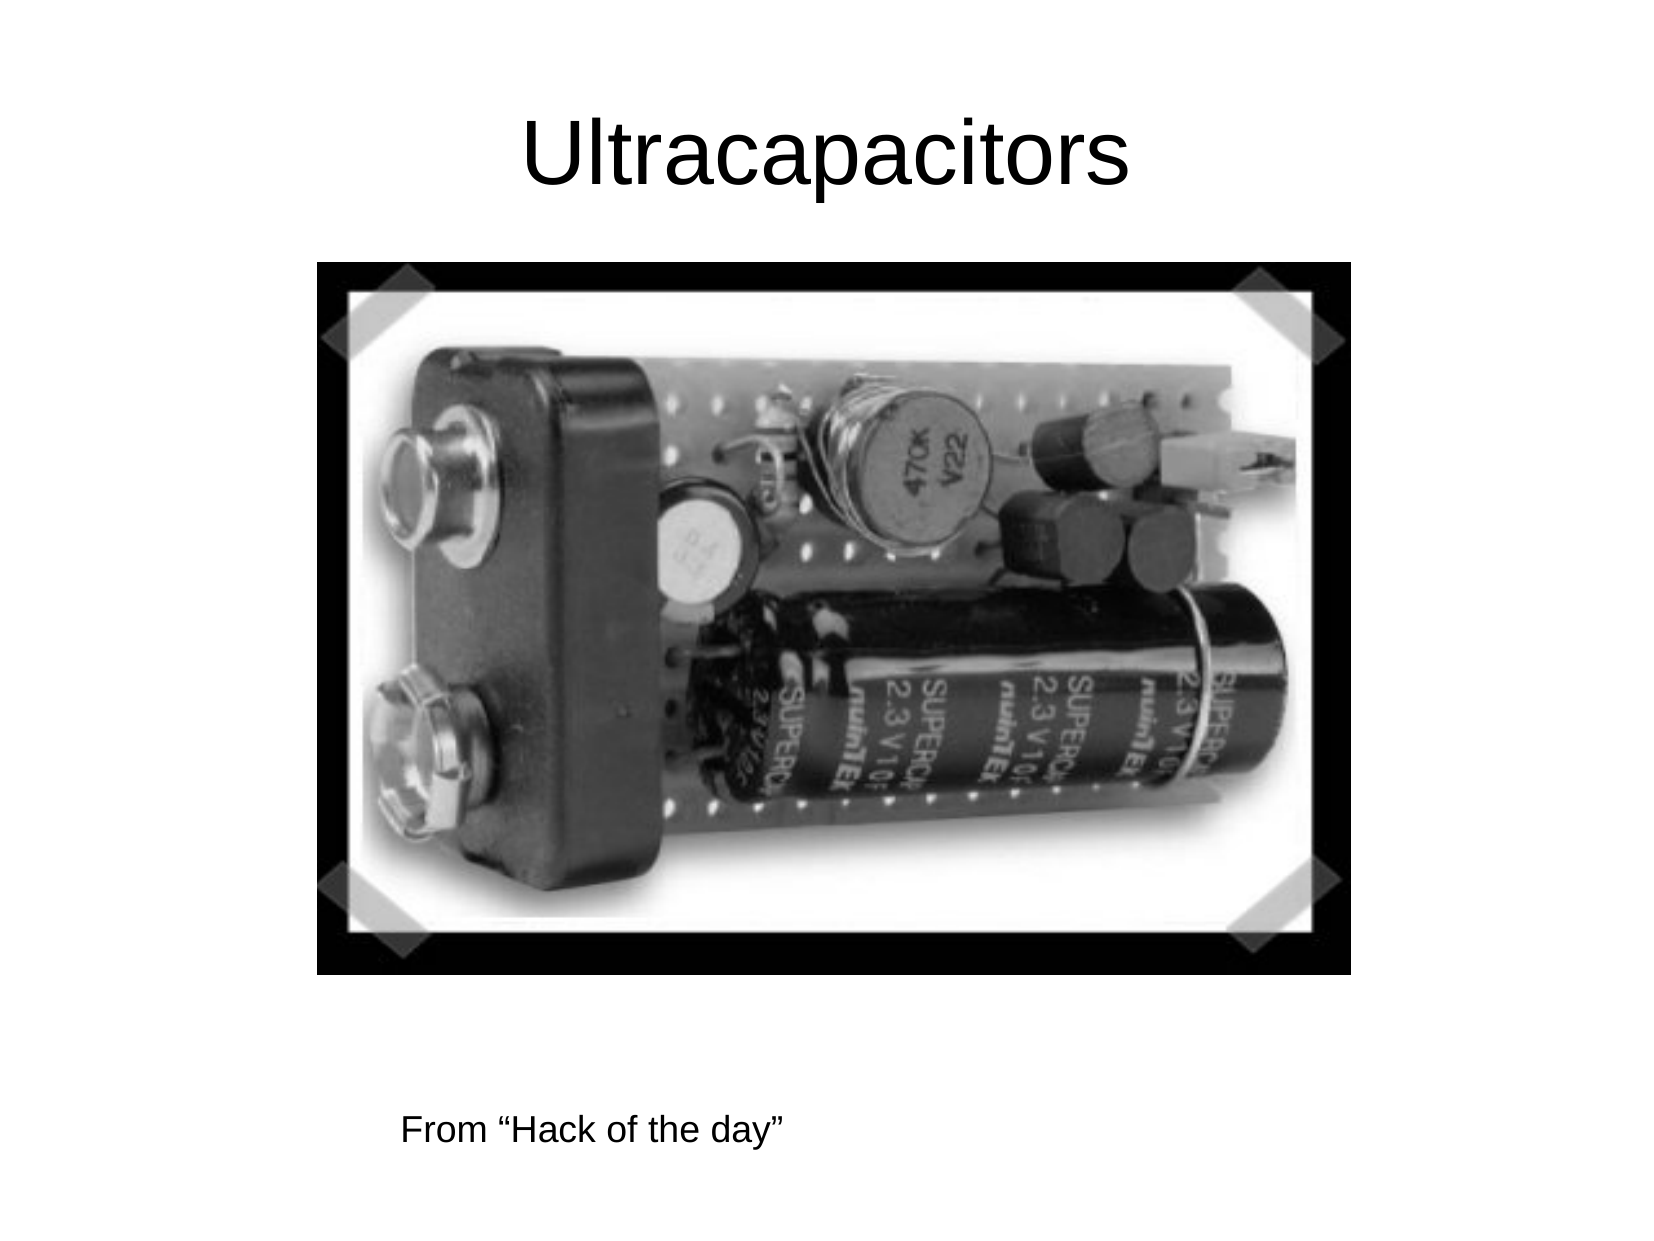

# Ultracapacitors
From “Hack of the day”